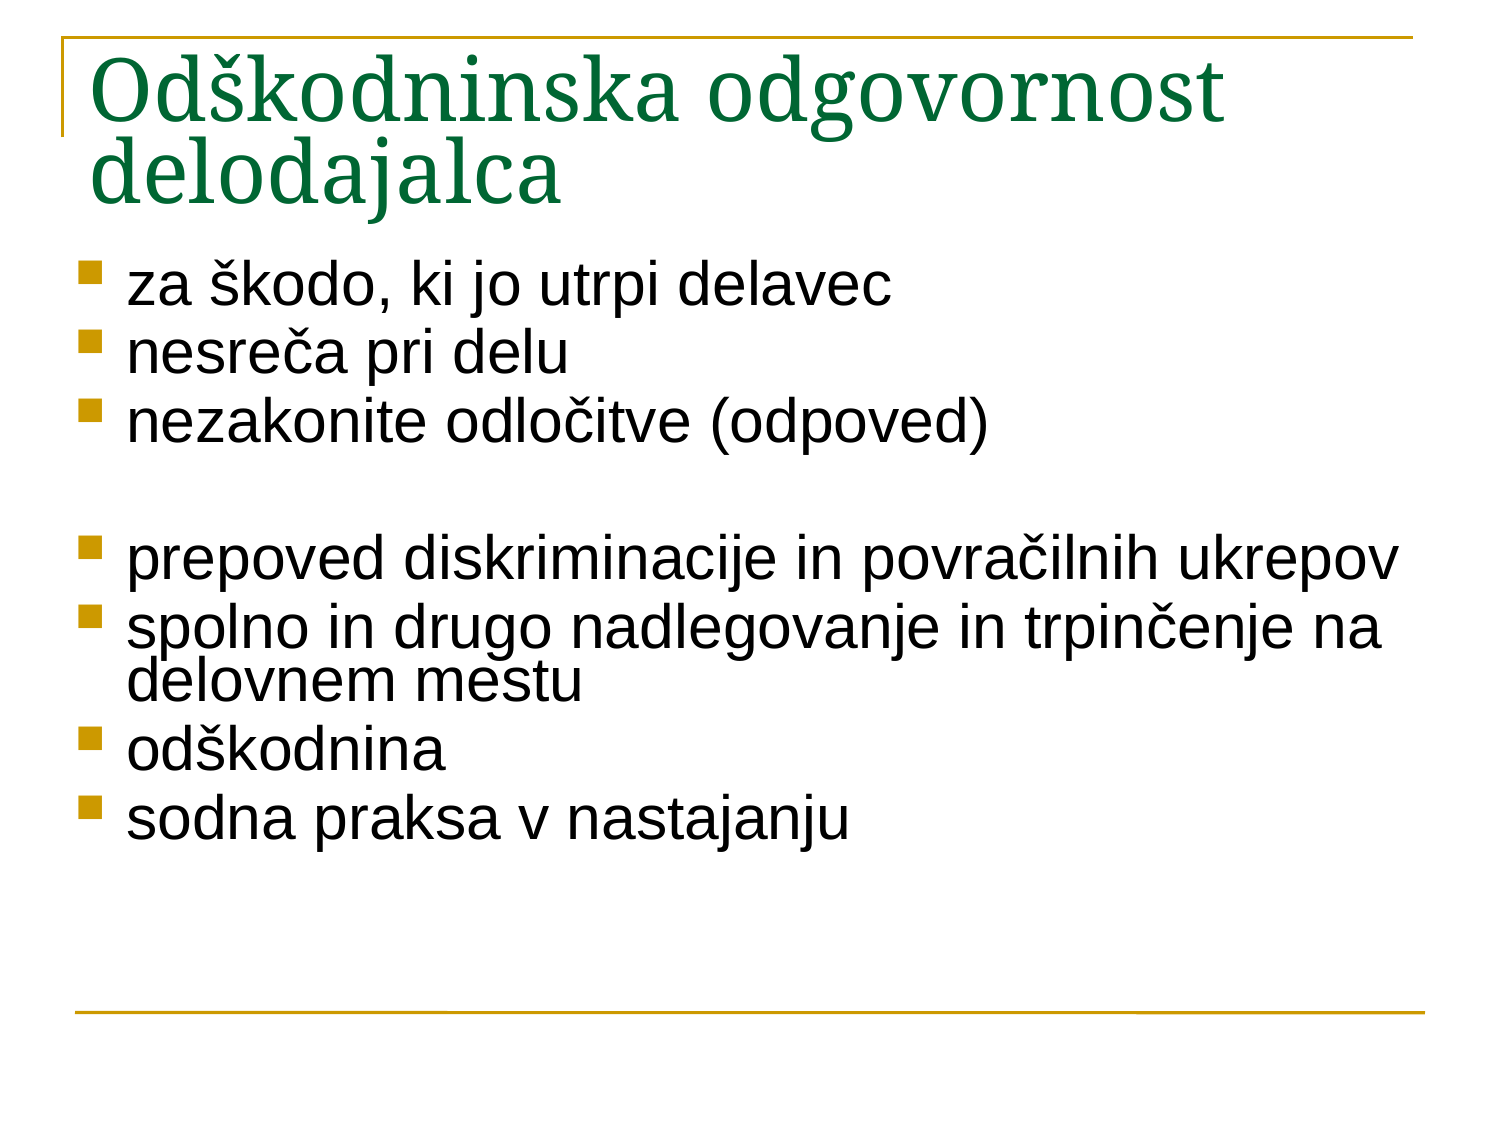

# Odškodninska odgovornost delodajalca
za škodo, ki jo utrpi delavec
nesreča pri delu
nezakonite odločitve (odpoved)‏
prepoved diskriminacije in povračilnih ukrepov
spolno in drugo nadlegovanje in trpinčenje na delovnem mestu
odškodnina
sodna praksa v nastajanju